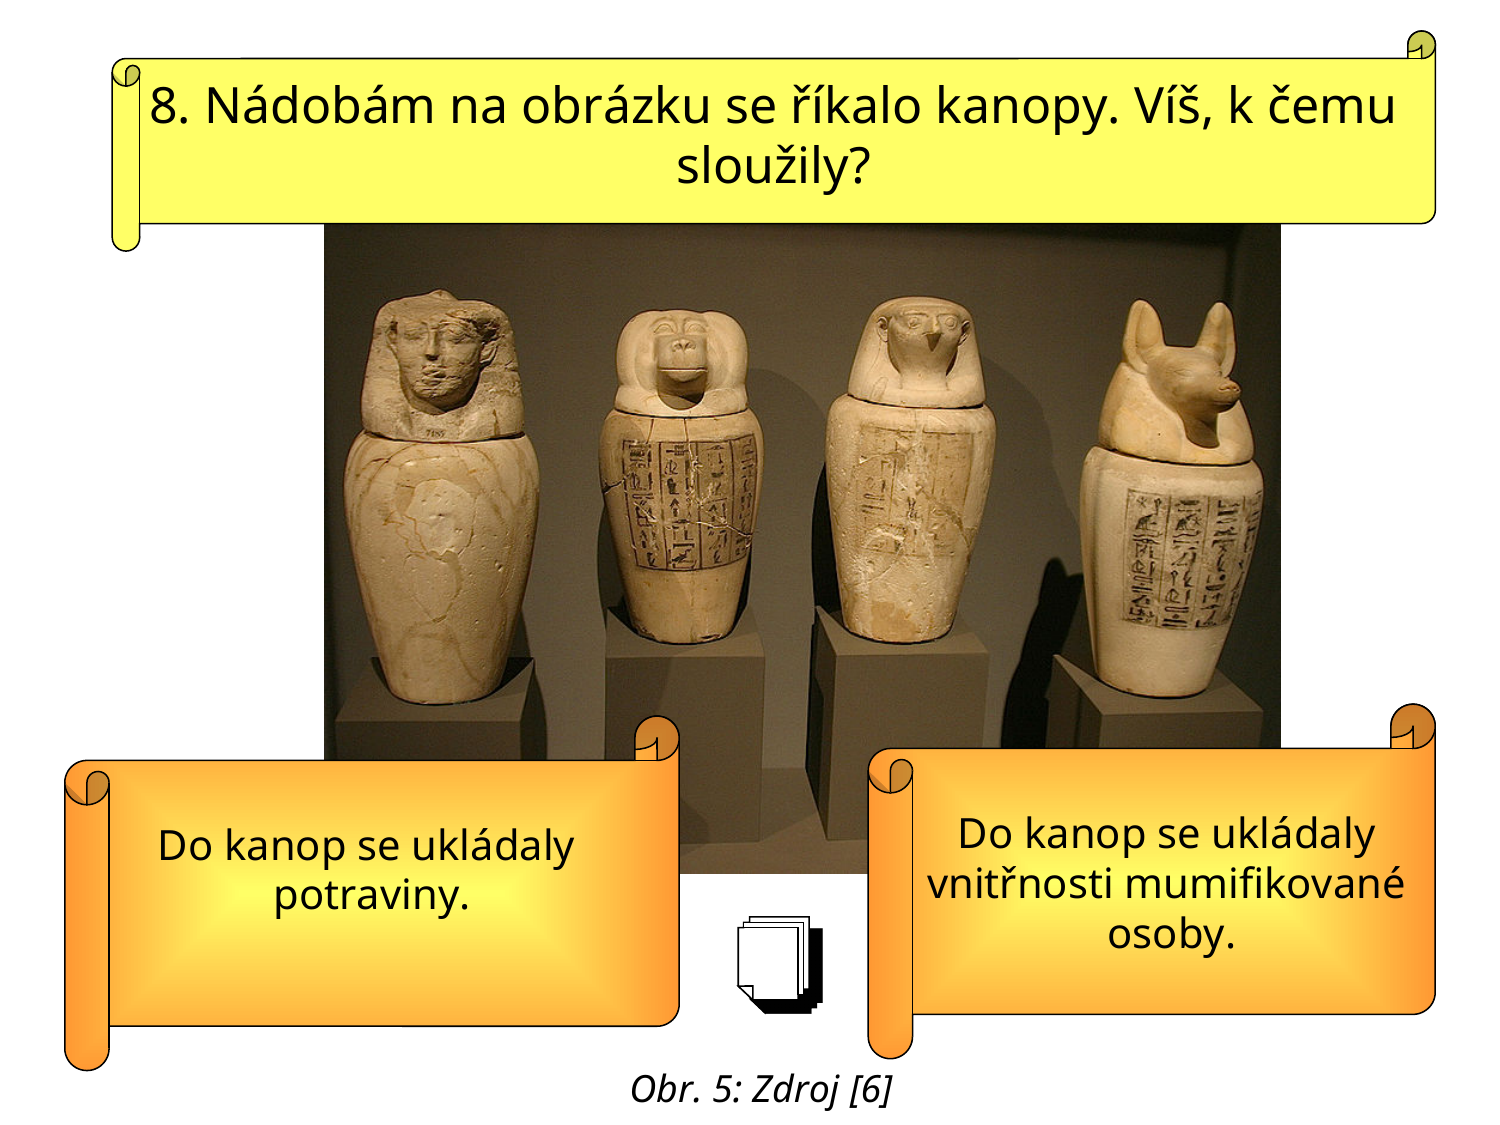

8. Nádobám na obrázku se říkalo kanopy. Víš, k čemu sloužily?
 Do kanop se ukládaly
vnitřnosti mumifikované
 osoby.
Do kanop se ukládaly
potraviny.
Obr. 5: Zdroj [6]